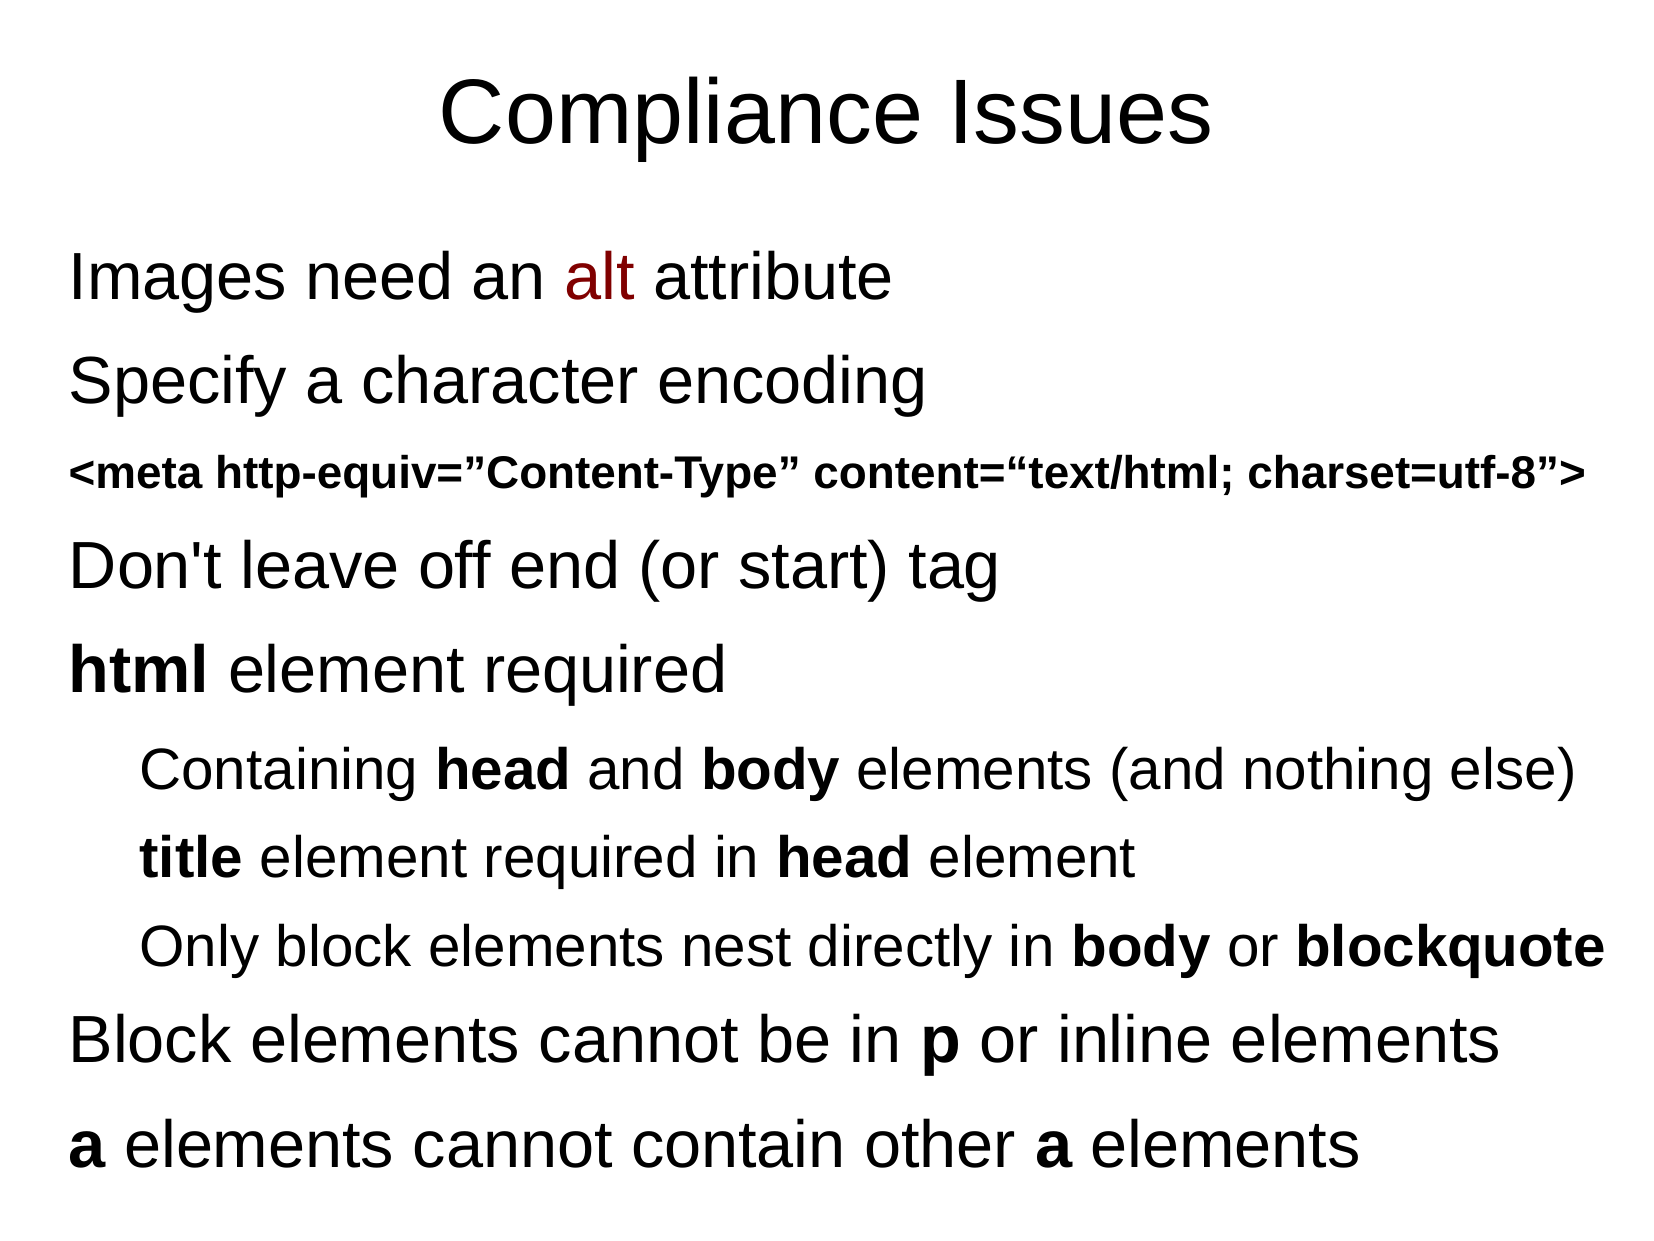

# Compliance Issues
Images need an alt attribute
Specify a character encoding
<meta http-equiv=”Content-Type” content=“text/html; charset=utf-8”>
Don't leave off end (or start) tag
html element required
Containing head and body elements (and nothing else)
title element required in head element
Only block elements nest directly in body or blockquote
Block elements cannot be in p or inline elements
a elements cannot contain other a elements